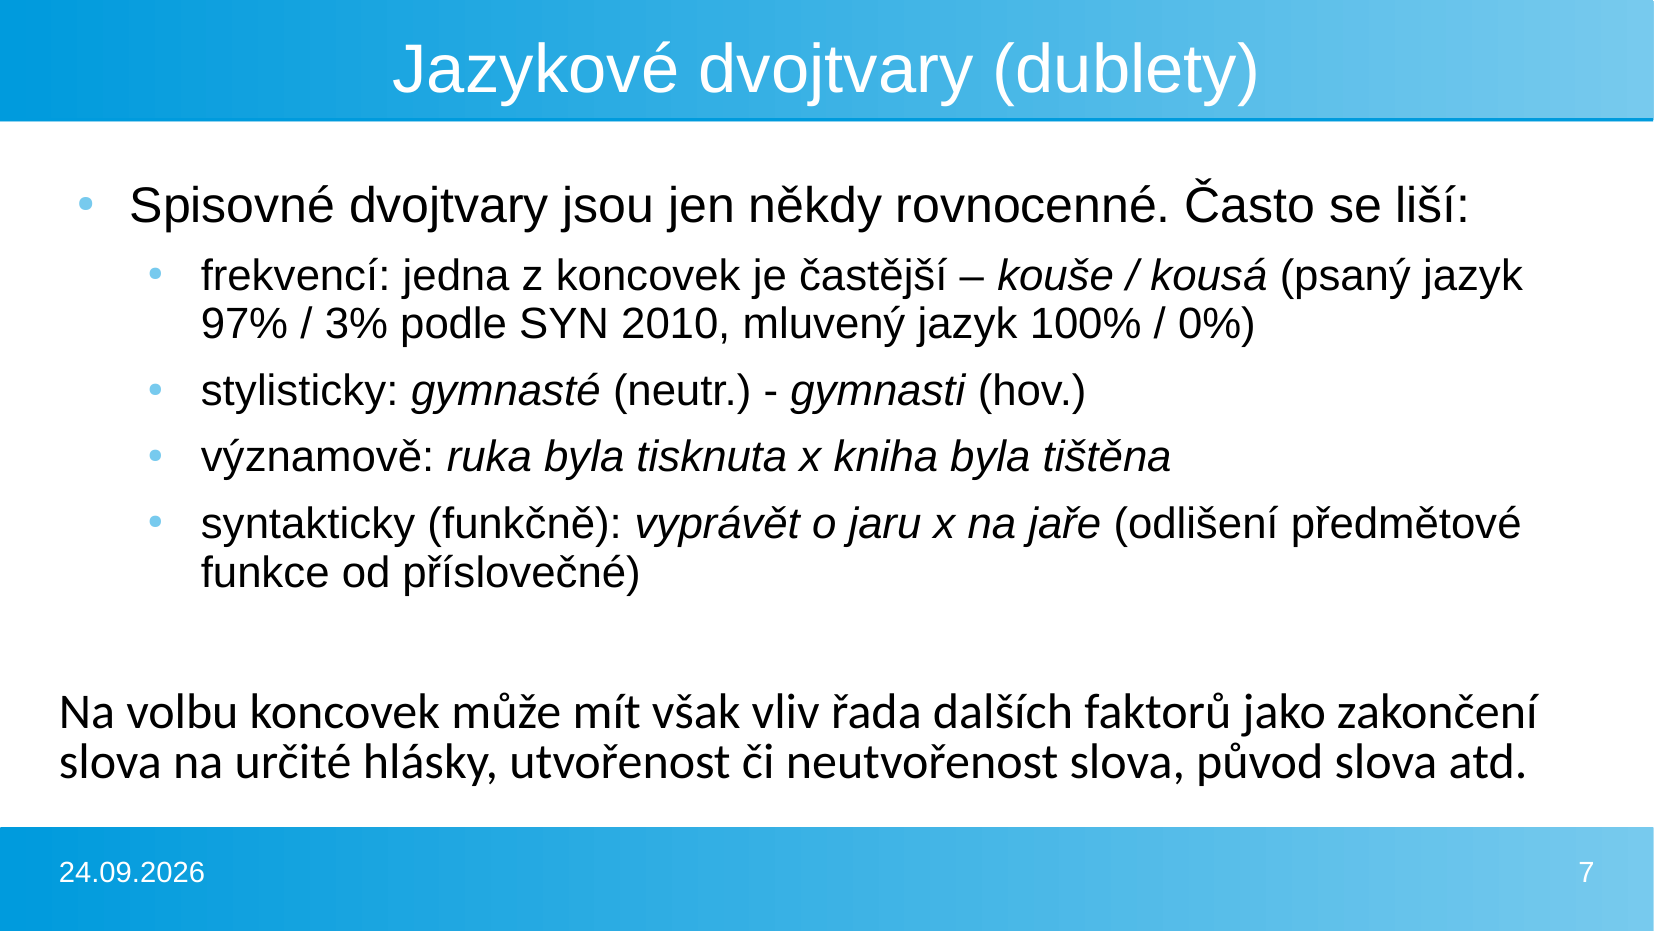

# Jazykové dvojtvary (dublety)
Spisovné dvojtvary jsou jen někdy rovnocenné. Často se liší:
frekvencí: jedna z koncovek je častější – kouše / kousá (psaný jazyk 97% / 3% podle SYN 2010, mluvený jazyk 100% / 0%)
stylisticky: gymnasté (neutr.) - gymnasti (hov.)
významově: ruka byla tisknuta x kniha byla tištěna
syntakticky (funkčně): vyprávět o jaru x na jaře (odlišení předmětové funkce od příslovečné)
Na volbu koncovek může mít však vliv řada dalších faktorů jako zakončení slova na určité hlásky, utvořenost či neutvořenost slova, původ slova atd.
7